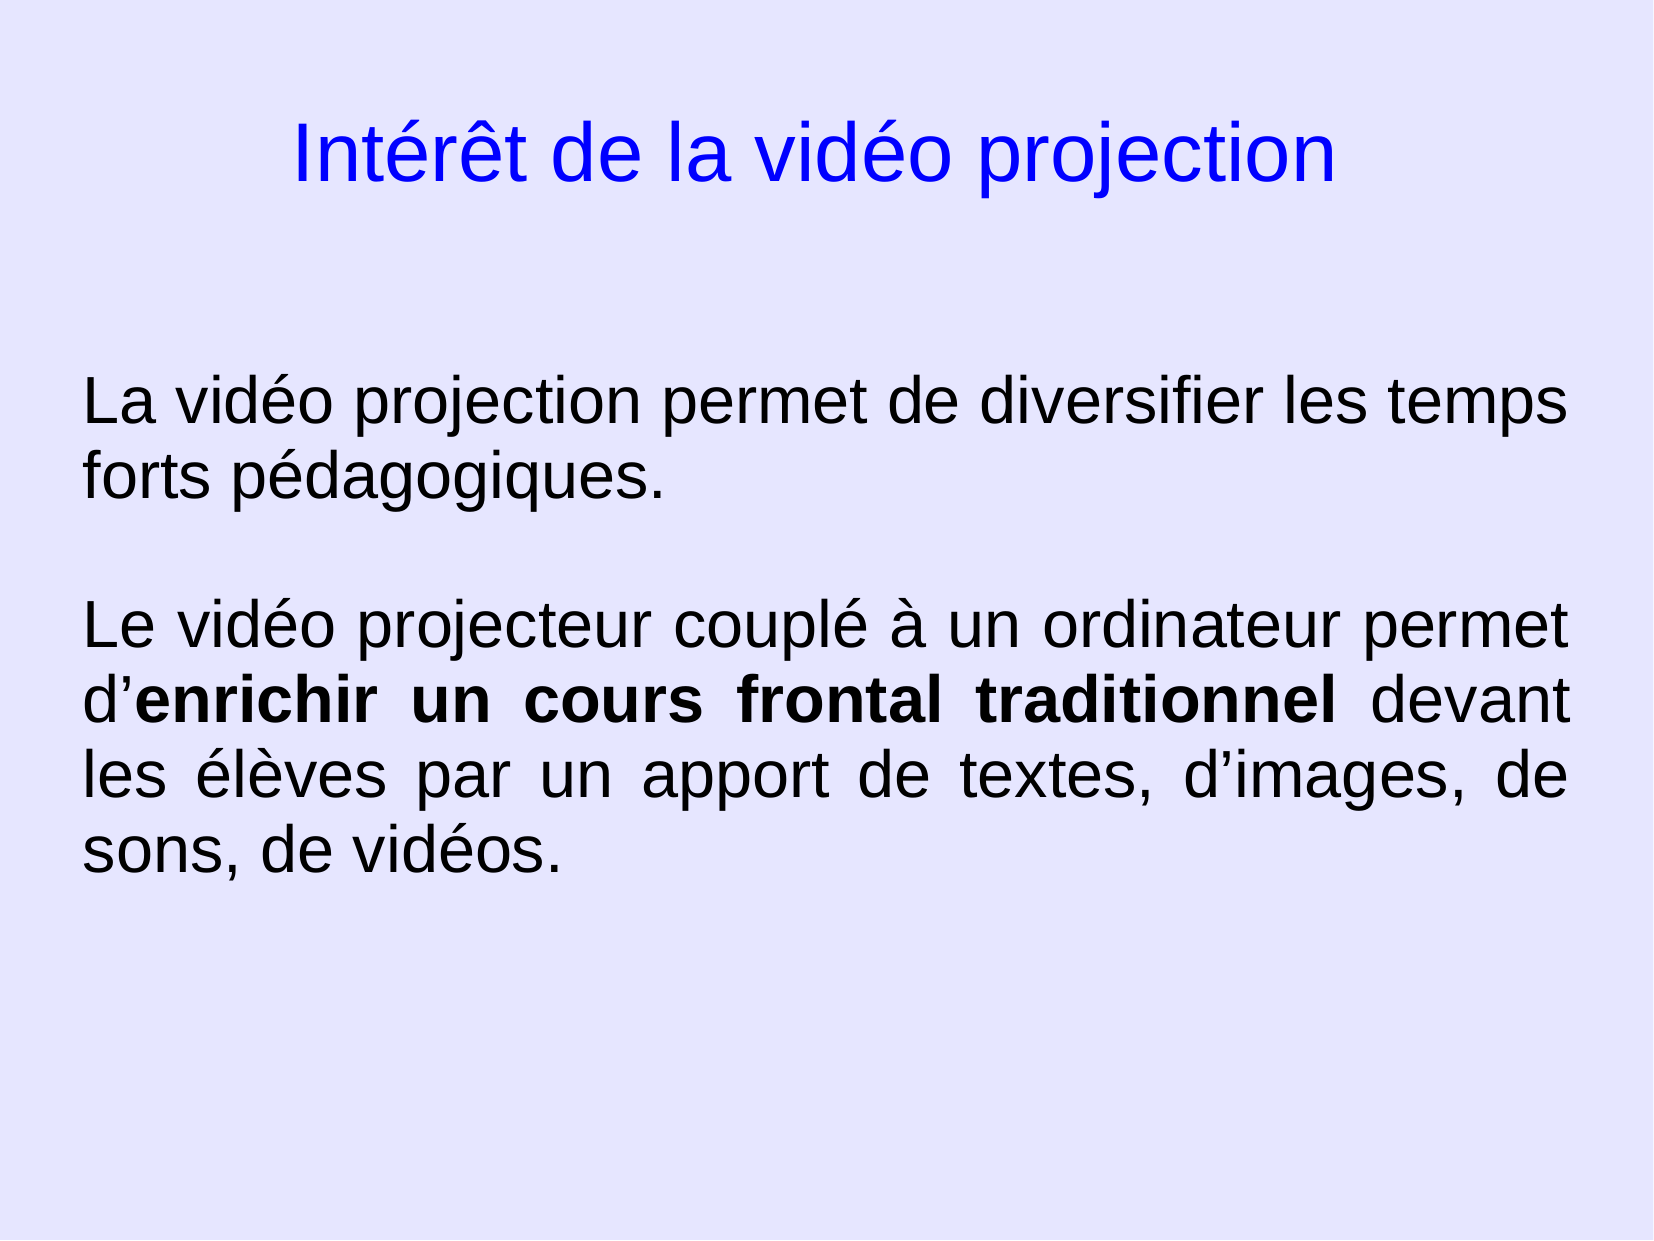

# Intérêt de la vidéo projection
La vidéo projection permet de diversifier les temps forts pédagogiques.
Le vidéo projecteur couplé à un ordinateur permet d’enrichir un cours frontal traditionnel devant les élèves par un apport de textes, d’images, de sons, de vidéos.